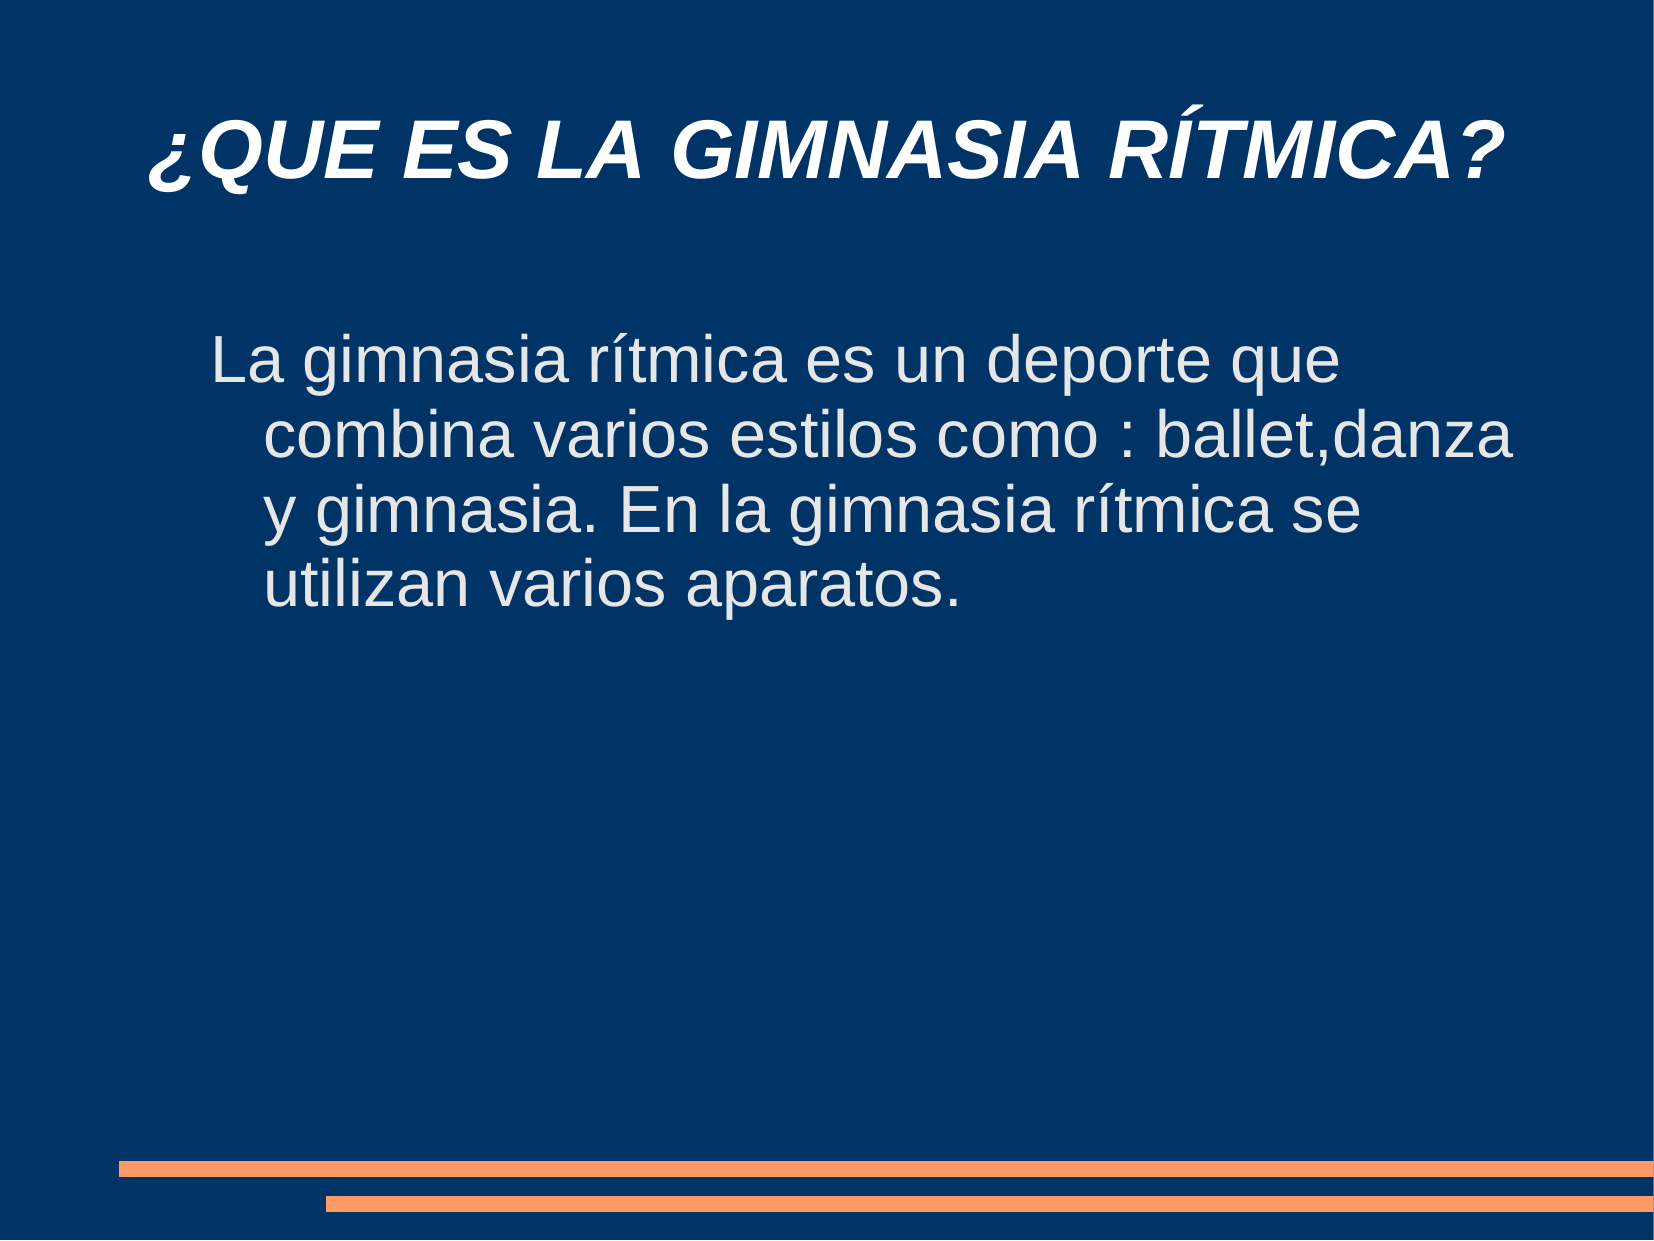

# ¿QUE ES LA GIMNASIA RÍTMICA?
La gimnasia rítmica es un deporte que combina varios estilos como : ballet,danza y gimnasia. En la gimnasia rítmica se utilizan varios aparatos.